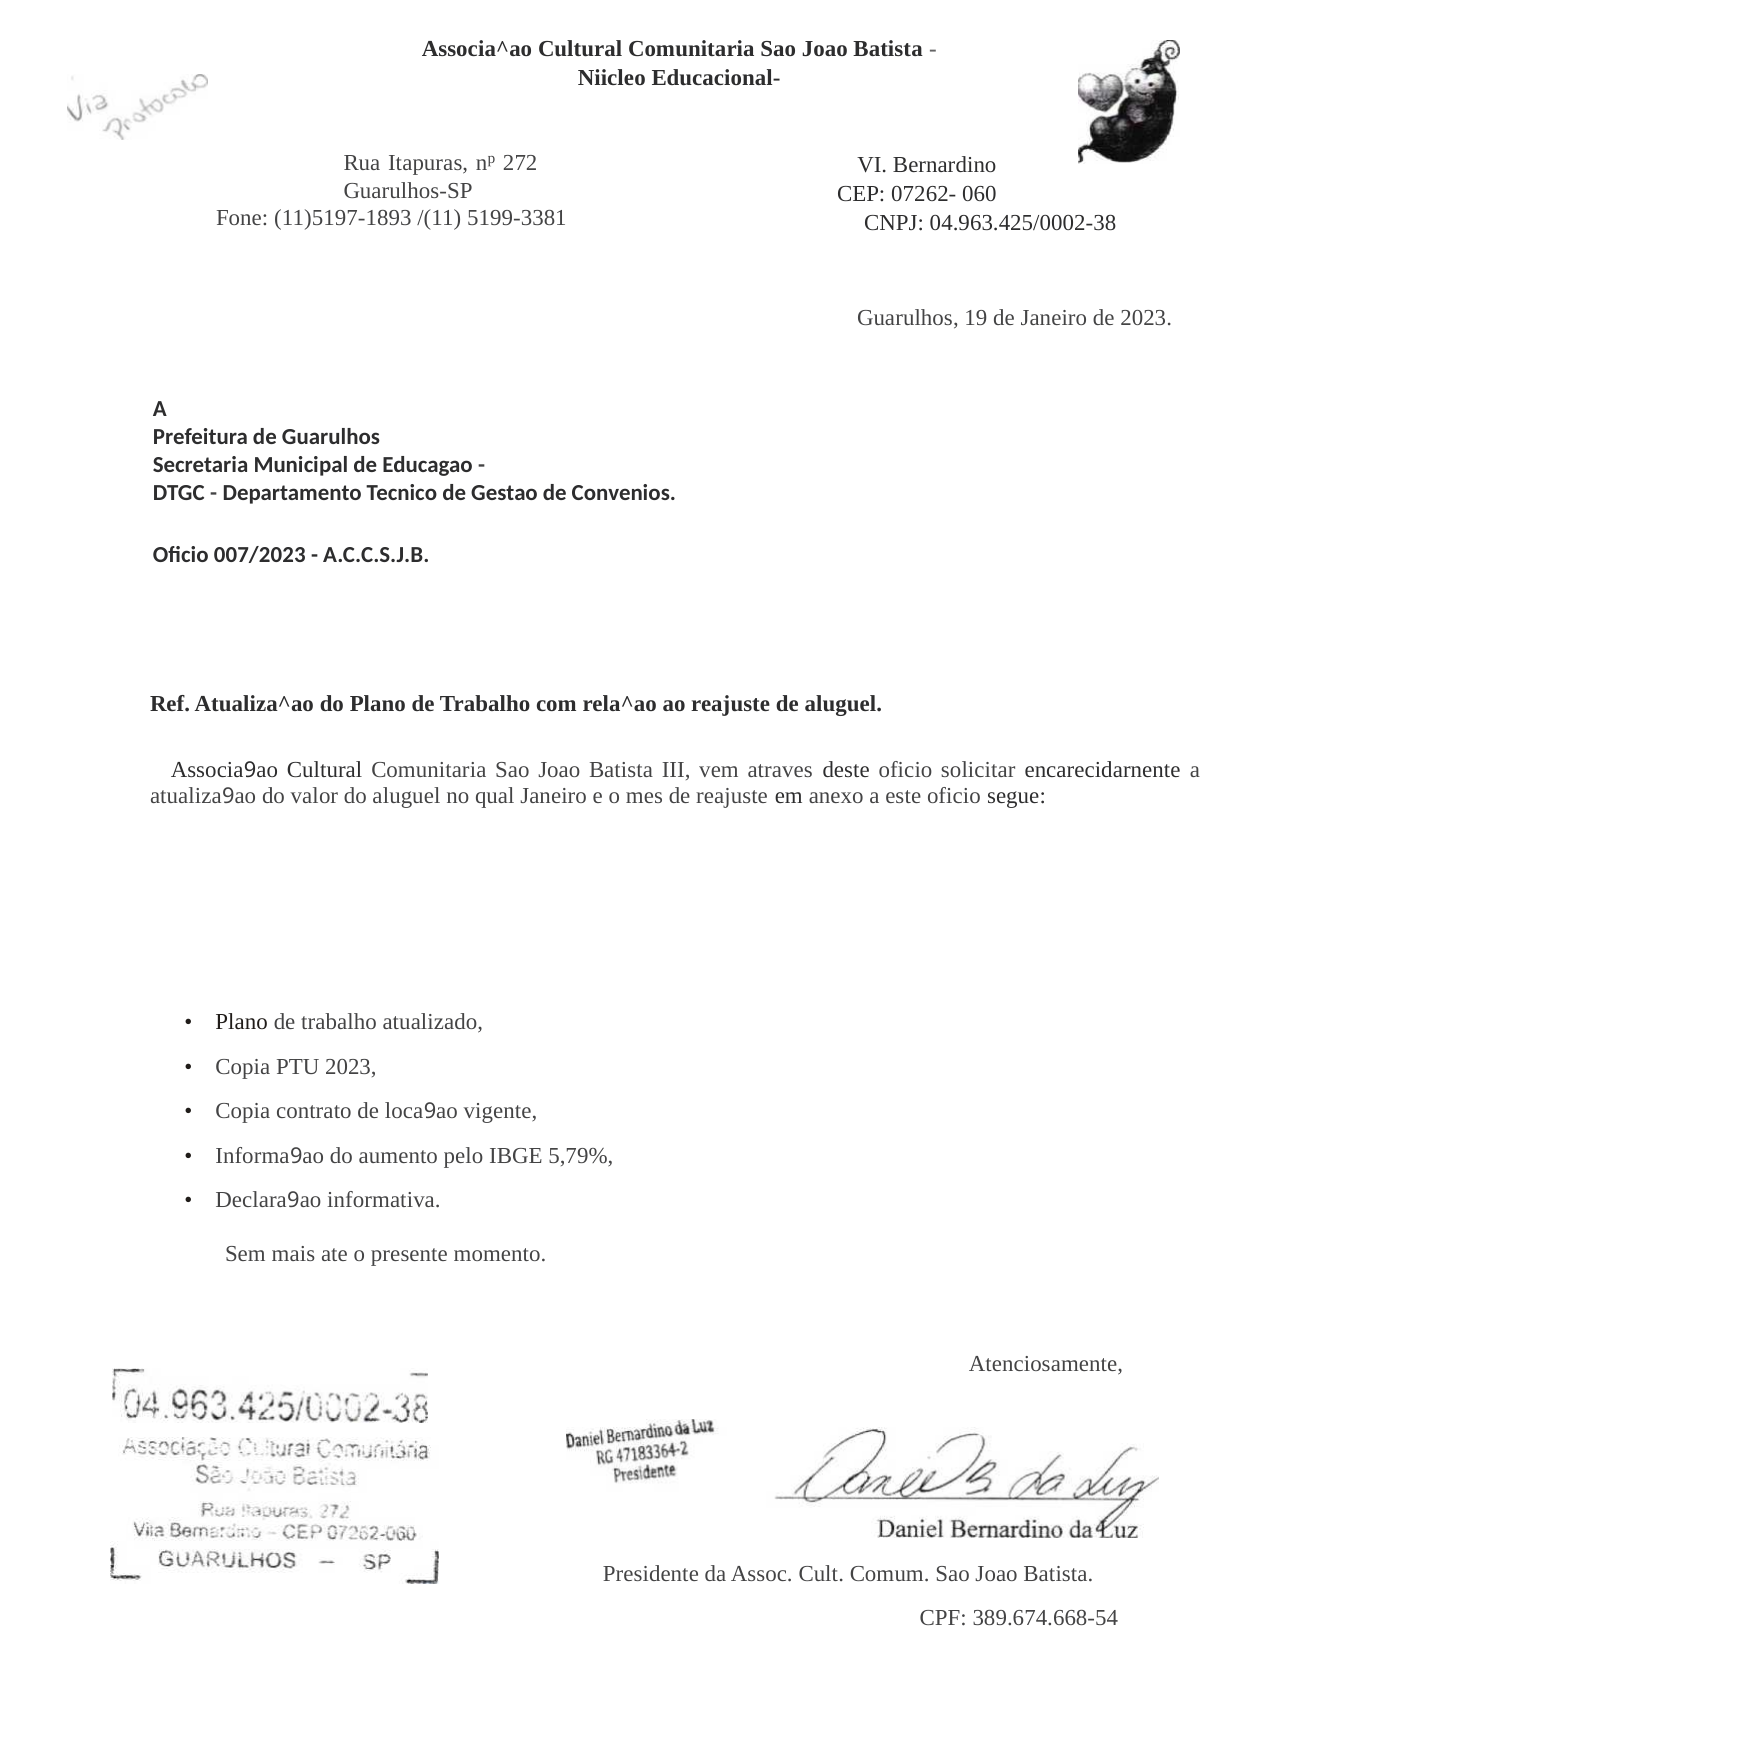

Associa^ao Cultural Comunitaria Sao Joao Batista - Niicleo Educacional-
Rua Itapuras, np 272 Guarulhos-SP
VI. Bernardino CEP: 07262- 060
CNPJ: 04.963.425/0002-38
Fone: (11)5197-1893 /(11) 5199-3381
Guarulhos, 19 de Janeiro de 2023.
A
Prefeitura de Guarulhos
Secretaria Municipal de Educagao -
DTGC - Departamento Tecnico de Gestao de Convenios.
Oficio 007/2023 - A.C.C.S.J.B.
Ref. Atualiza^ao do Plano de Trabalho com rela^ao ao reajuste de aluguel.
Associa9ao Cultural Comunitaria Sao Joao Batista III, vem atraves deste oficio solicitar encarecidarnente a atualiza9ao do valor do aluguel no qual Janeiro e o mes de reajuste em anexo a este oficio segue:
• Plano de trabalho atualizado,
• Copia PTU 2023,
• Copia contrato de loca9ao vigente,
• Informa9ao do aumento pelo IBGE 5,79%,
• Declara9ao informativa.
Sem mais ate o presente momento.
Atenciosamente,
Presidente da Assoc. Cult. Comum. Sao Joao Batista.
CPF: 389.674.668-54